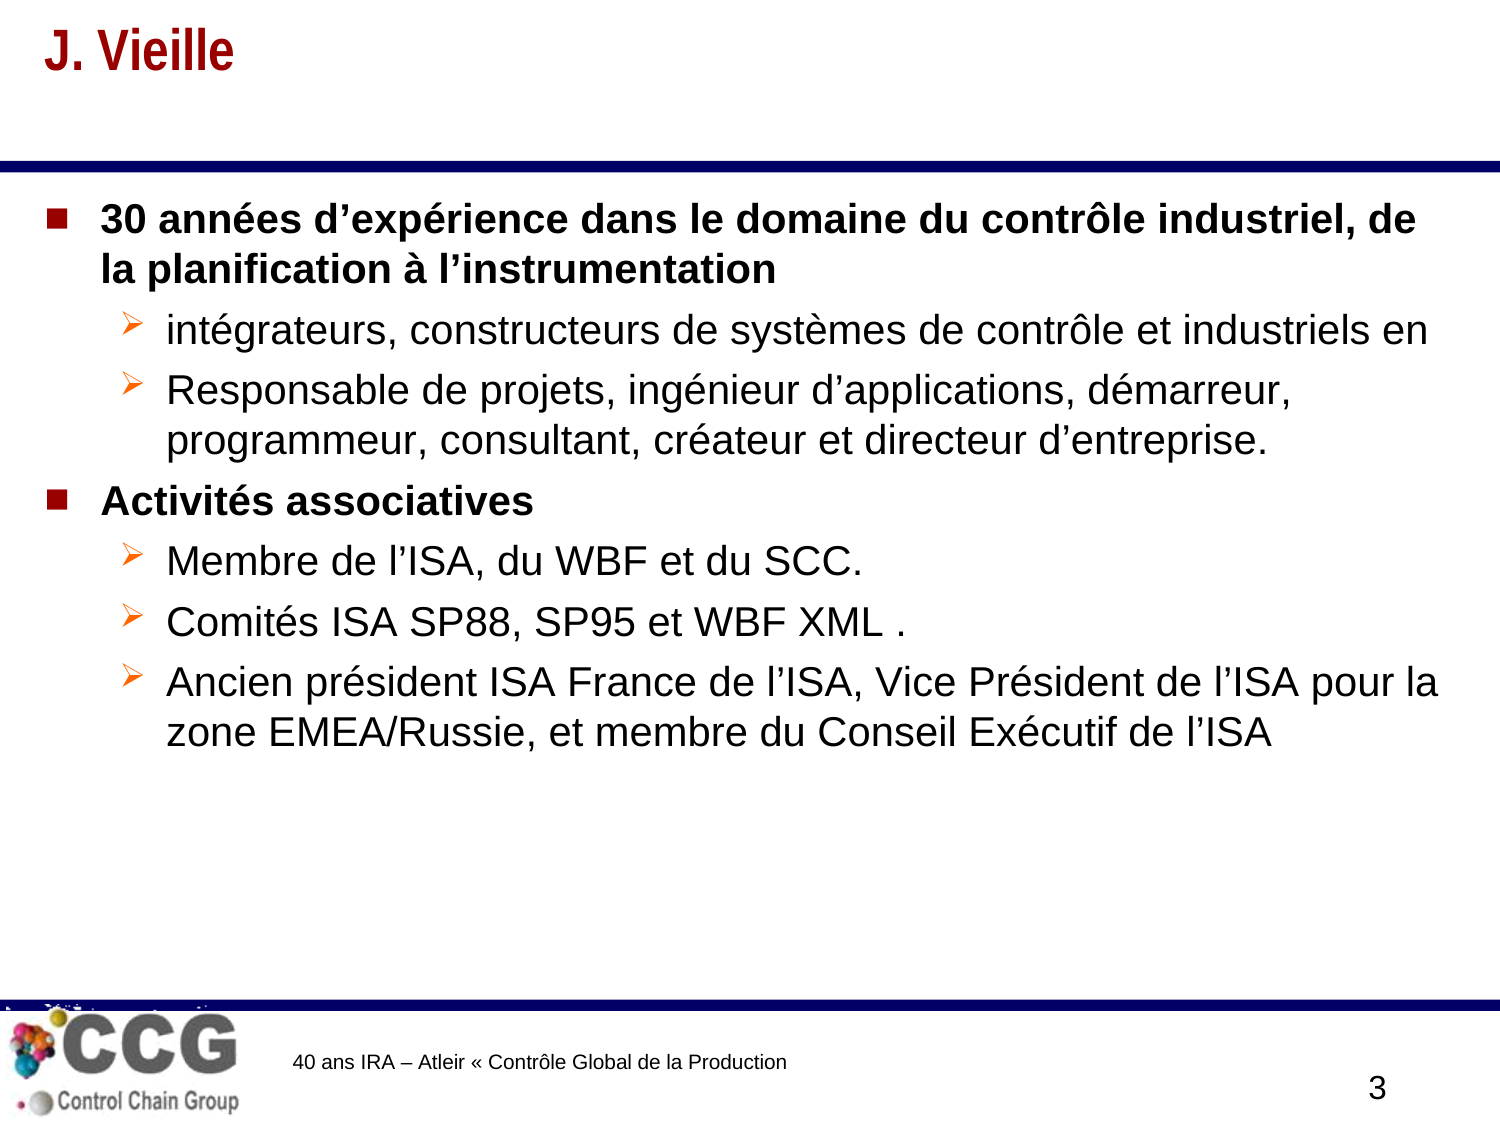

# J. Vieille
30 années d’expérience dans le domaine du contrôle industriel, de la planification à l’instrumentation
intégrateurs, constructeurs de systèmes de contrôle et industriels en
Responsable de projets, ingénieur d’applications, démarreur, programmeur, consultant, créateur et directeur d’entreprise.
Activités associatives
Membre de l’ISA, du WBF et du SCC.
Comités ISA SP88, SP95 et WBF XML .
Ancien président ISA France de l’ISA, Vice Président de l’ISA pour la zone EMEA/Russie, et membre du Conseil Exécutif de l’ISA